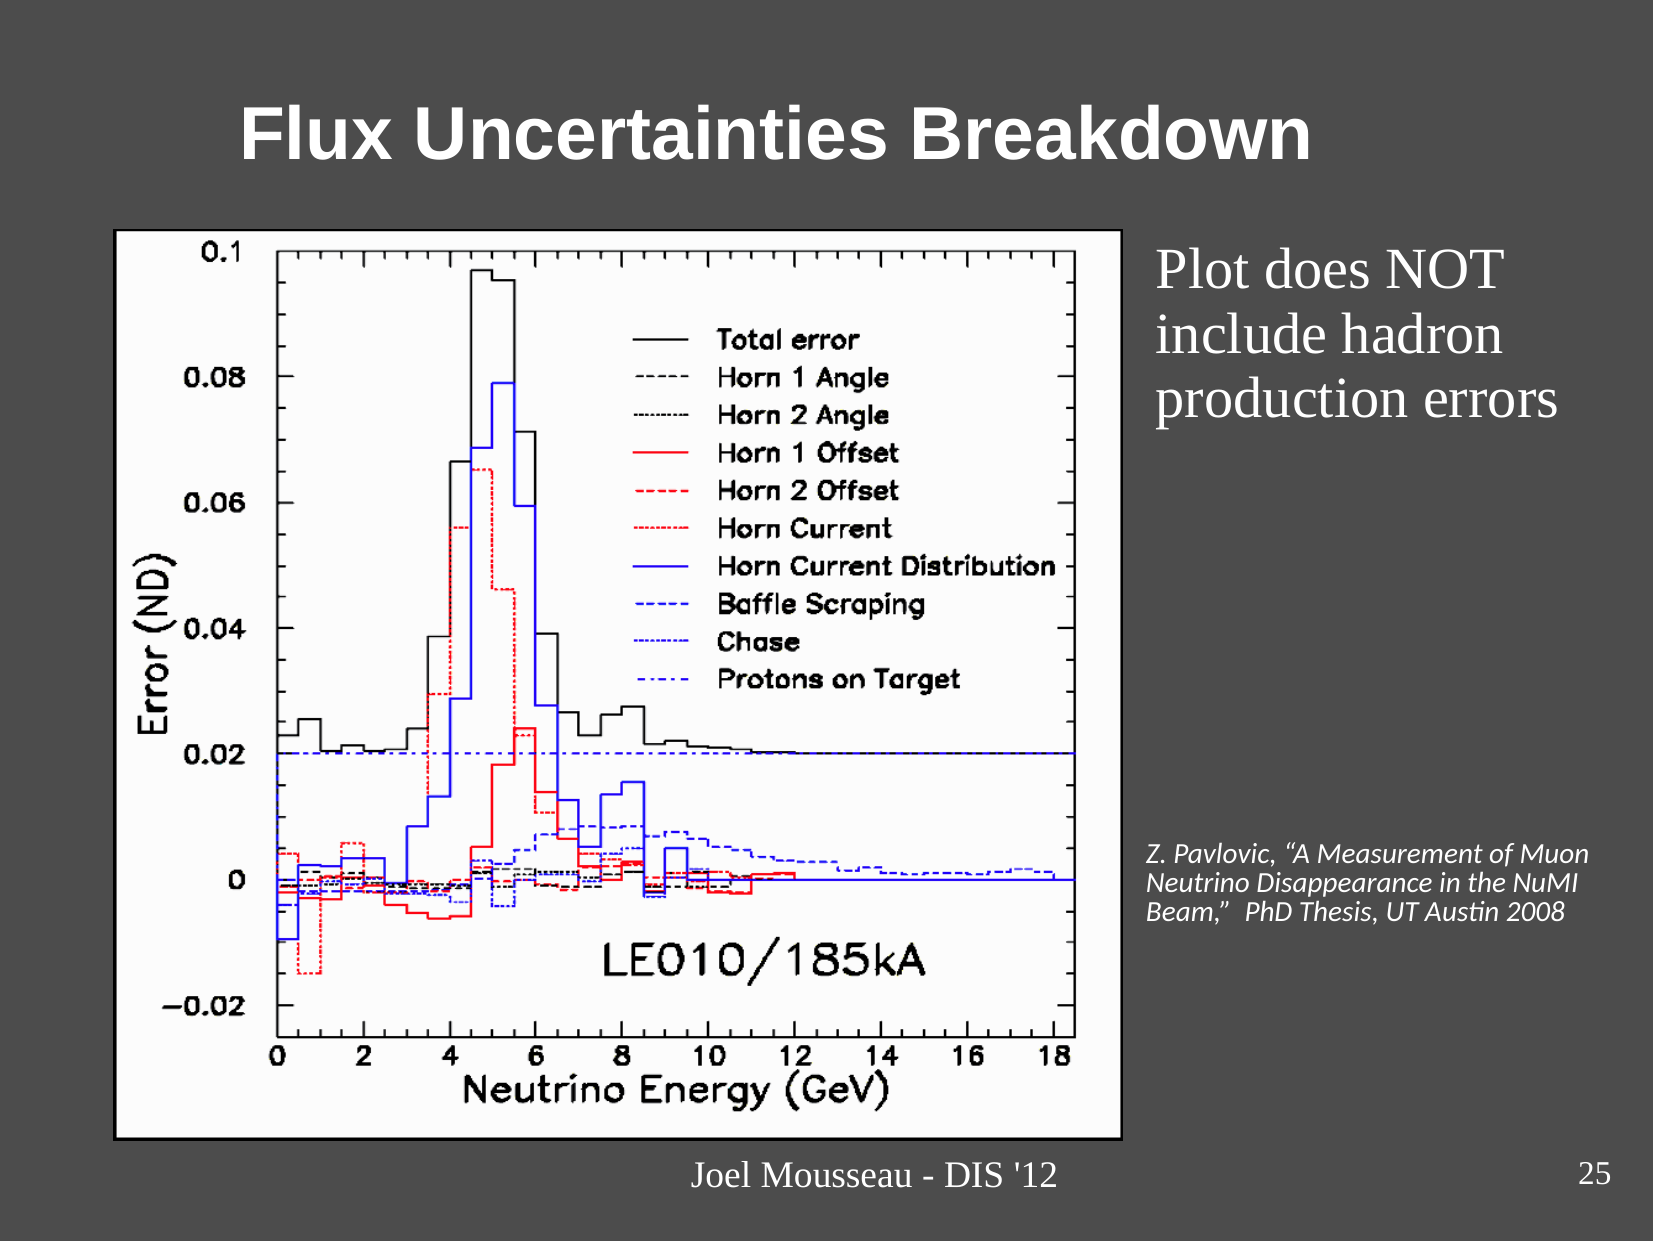

# Flux Uncertainties Breakdown
Plot does NOT include hadron production errors
Z. Pavlovic, “A Measurement of Muon Neutrino Disappearance in the NuMI Beam,” PhD Thesis, UT Austin 2008
Joel Mousseau - DIS '12
25